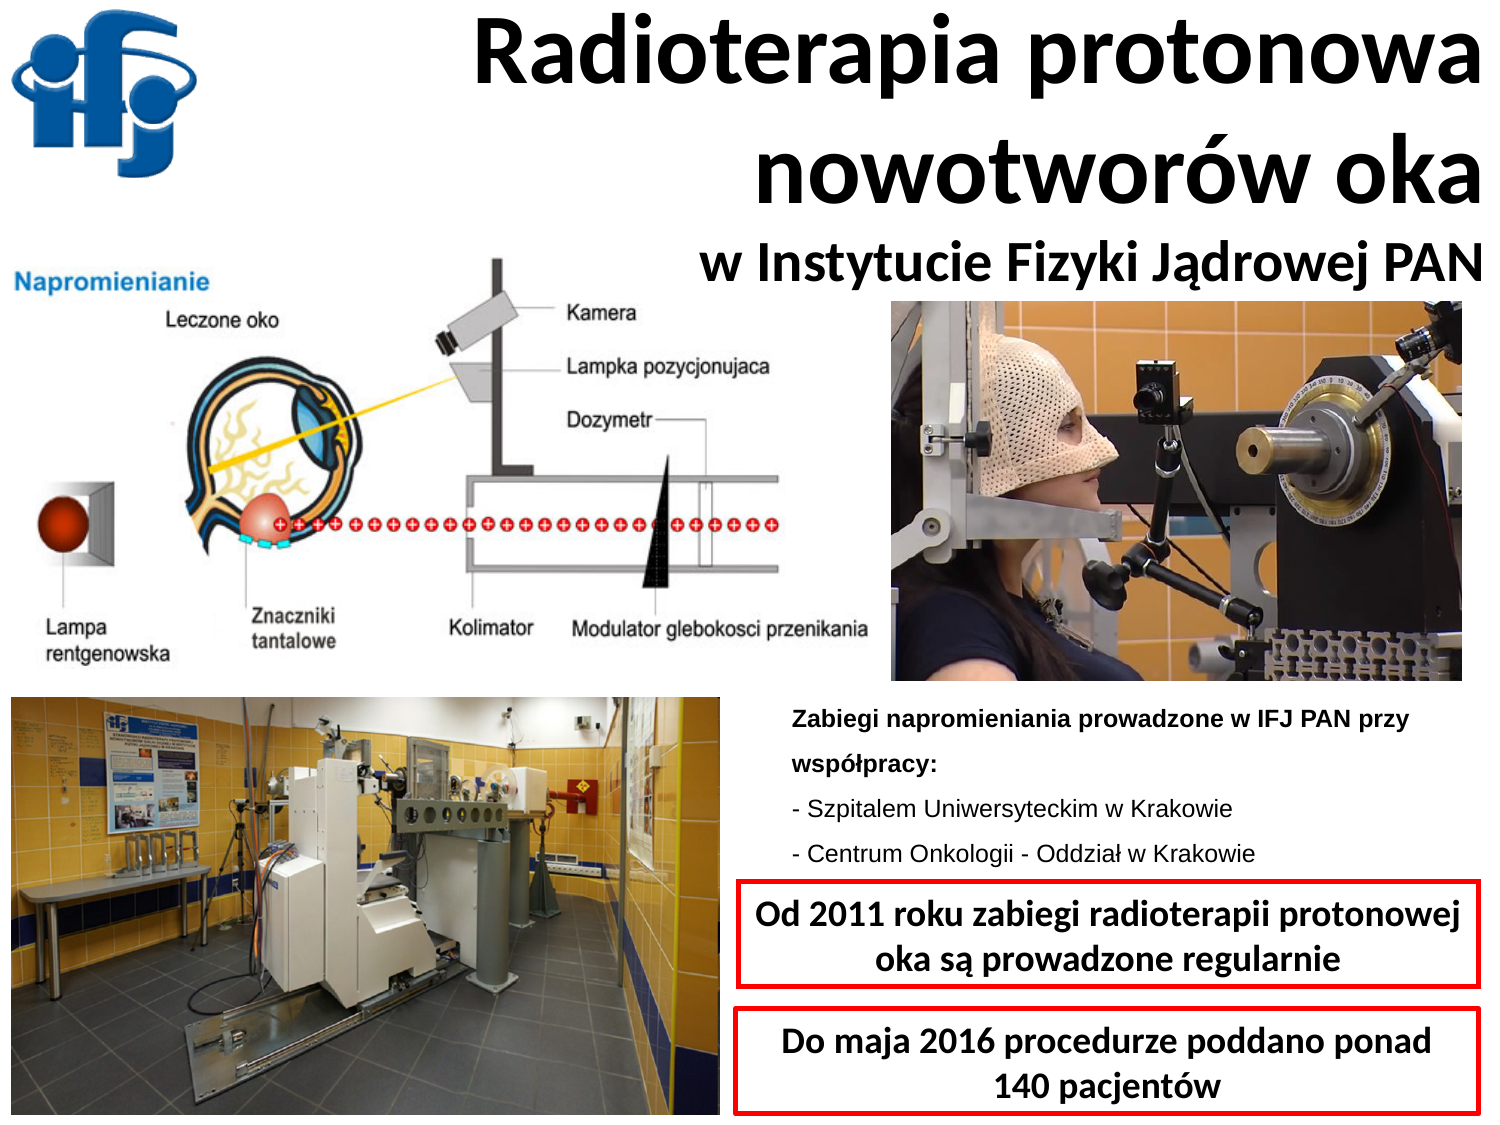

Radioterapia protonowa nowotworów oka
w Instytucie Fizyki Jądrowej PAN
Zabiegi napromieniania prowadzone w IFJ PAN przy współpracy:
- Szpitalem Uniwersyteckim w Krakowie
- Centrum Onkologii - Oddział w Krakowie
Od 2011 roku zabiegi radioterapii protonowej oka są prowadzone regularnie
Do maja 2016 procedurze poddano ponad 140 pacjentów